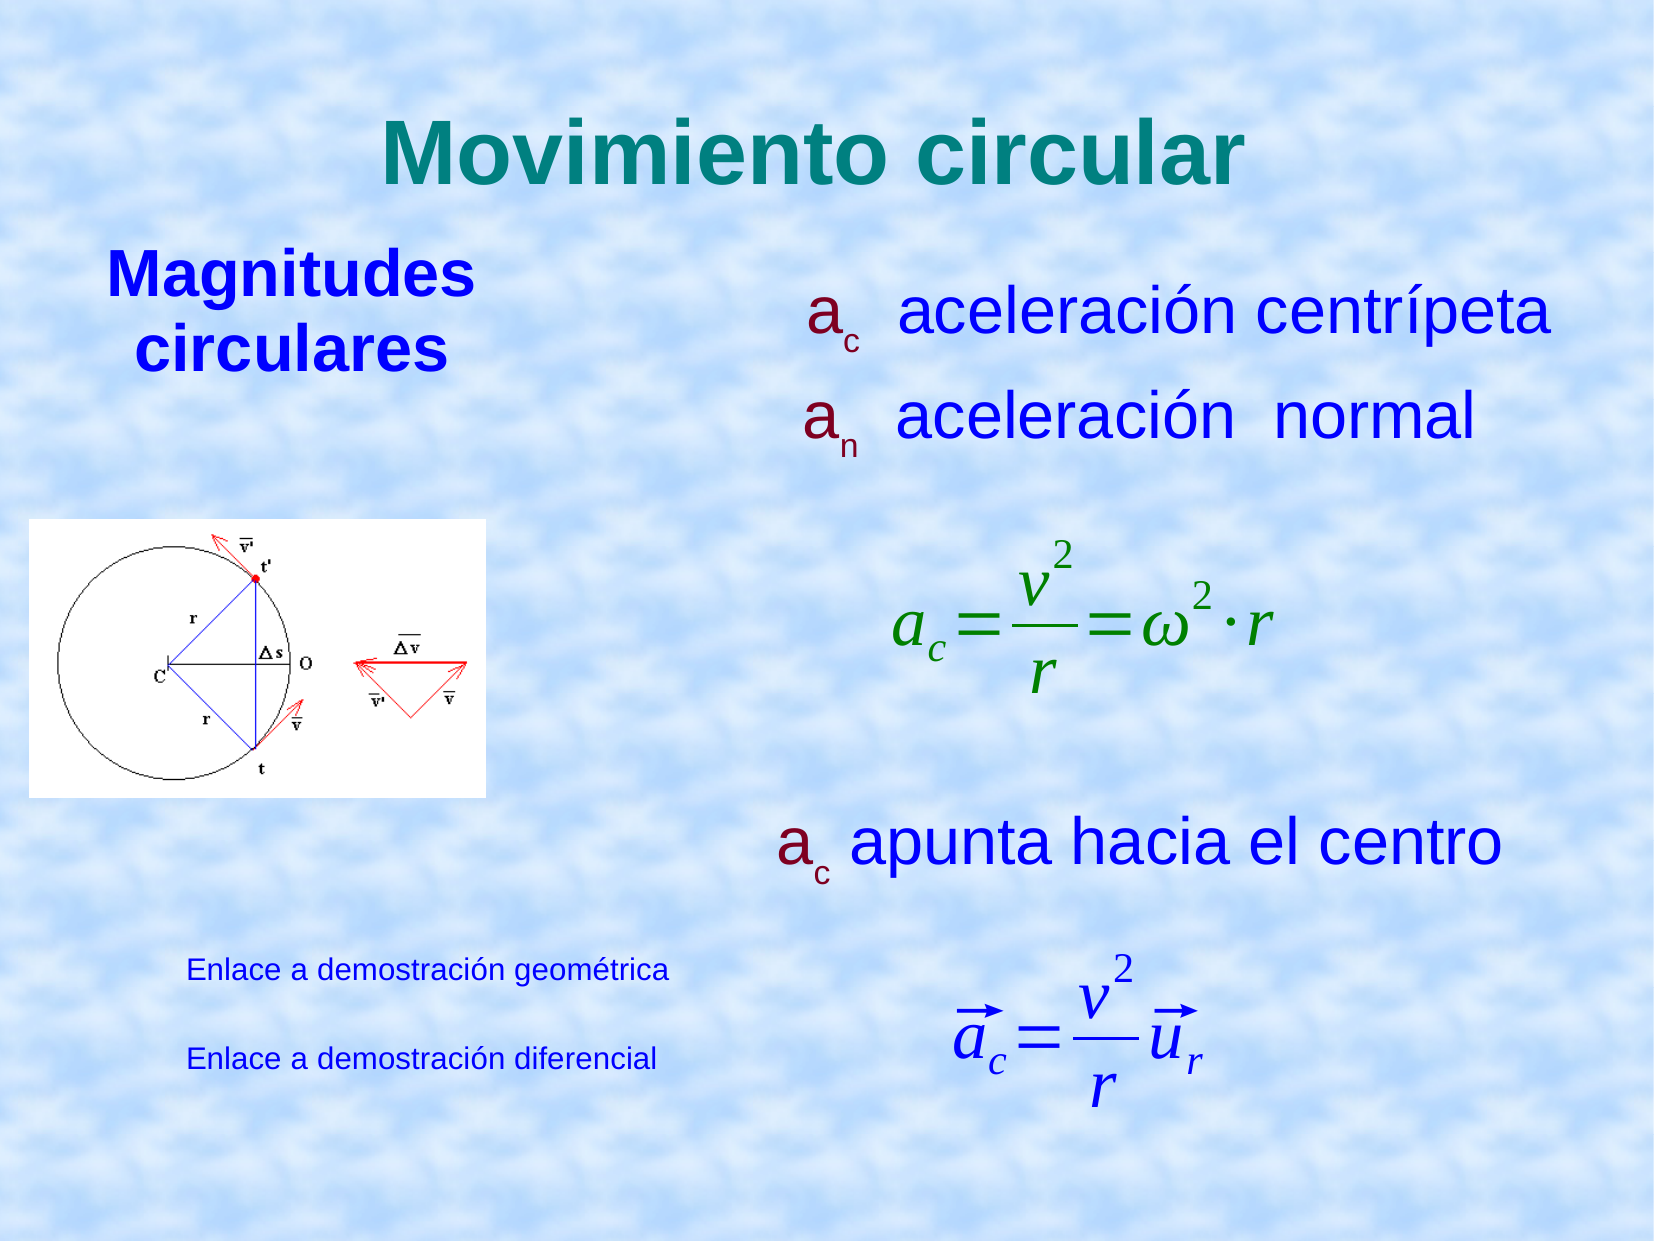

# Movimiento circular
Magnitudes circulares
ac aceleración centrípeta
an aceleración normal
ac apunta hacia el centro
Enlace a demostración geométrica
Enlace a demostración diferencial
la relación entre ω y el periodo T es
ω = 2π/T
la relación entre ω y el periodo T es
ω = 2π/T
la relación entre ω y el periodo T es
ω = 2π/T